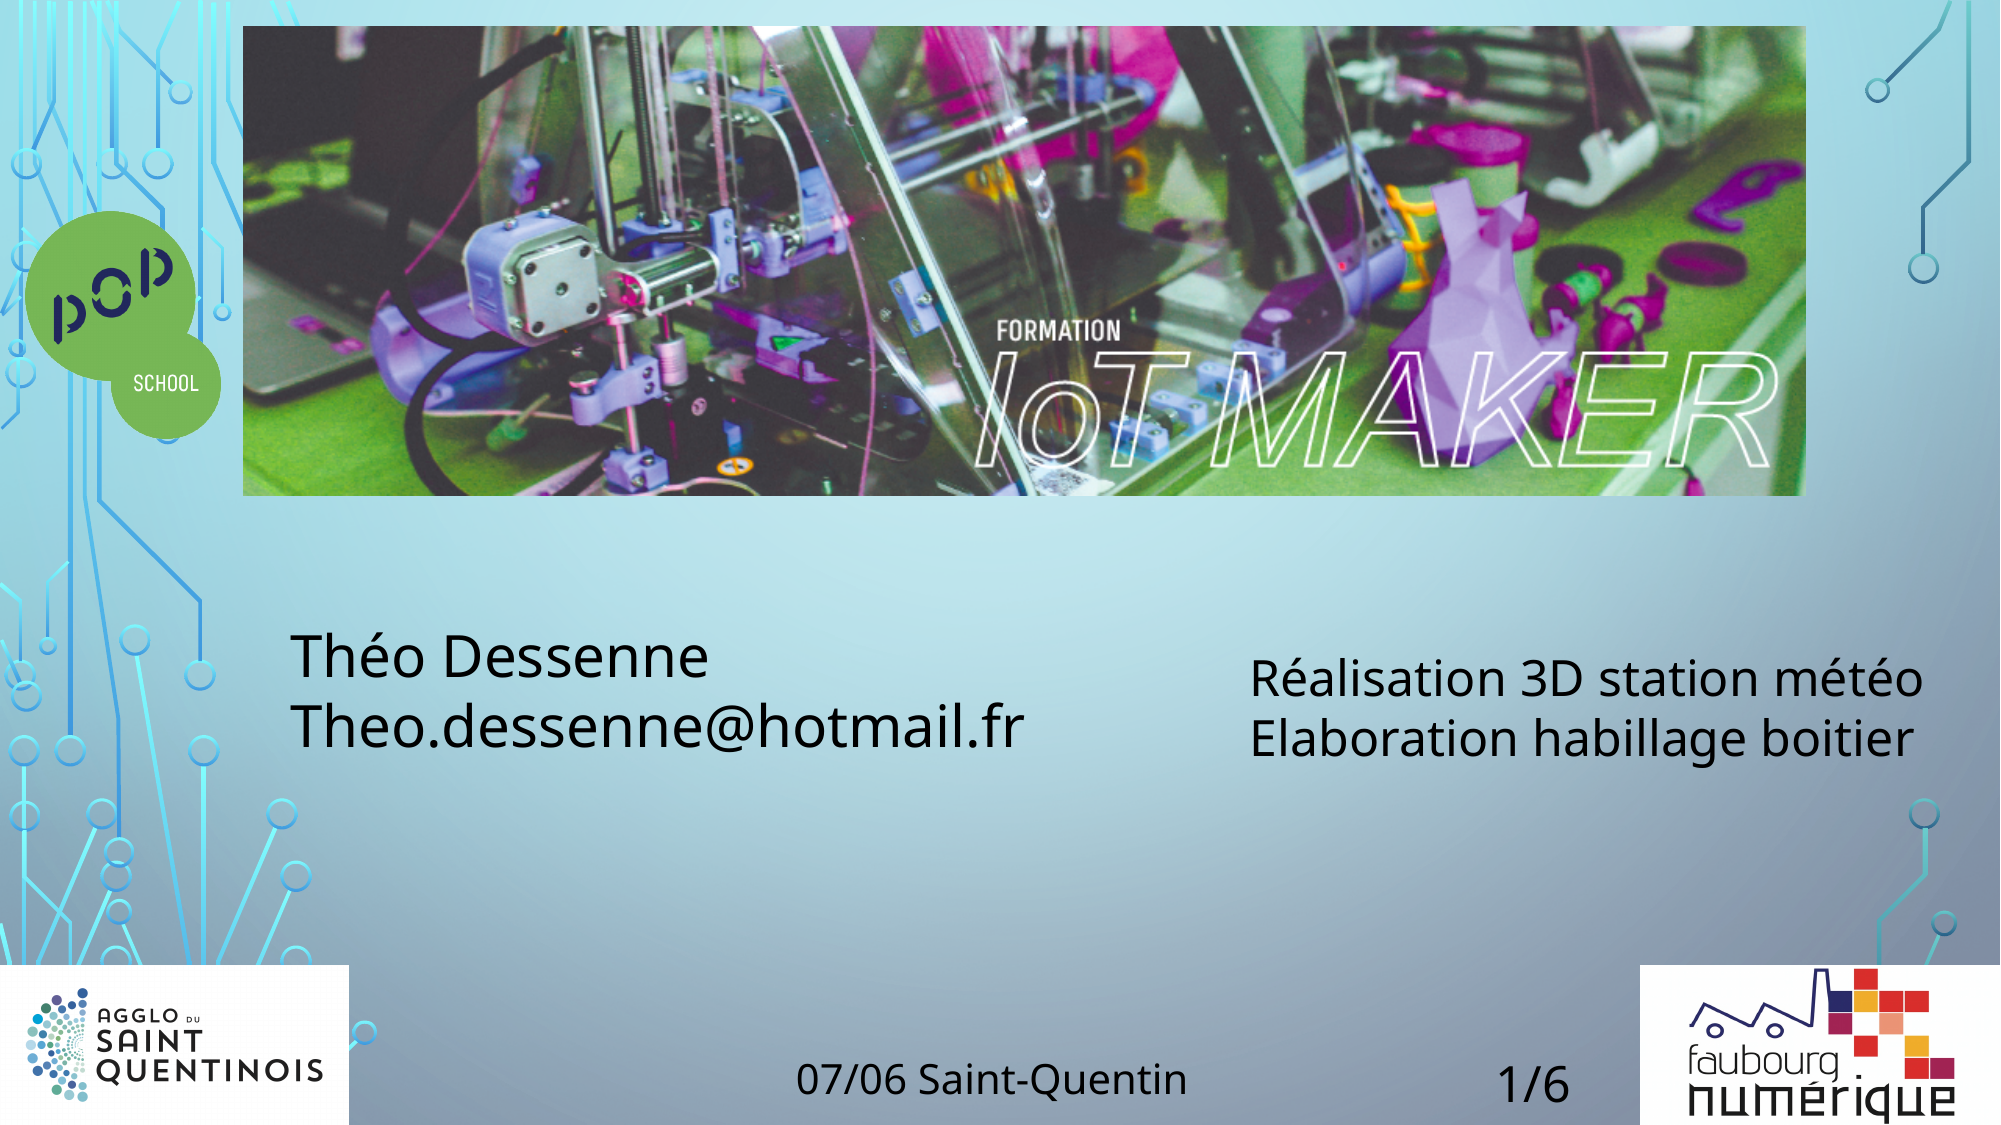

Théo Dessenne
Theo.dessenne@hotmail.fr
Réalisation 3D station météo
Elaboration habillage boitier
07/06 Saint-Quentin
1/6